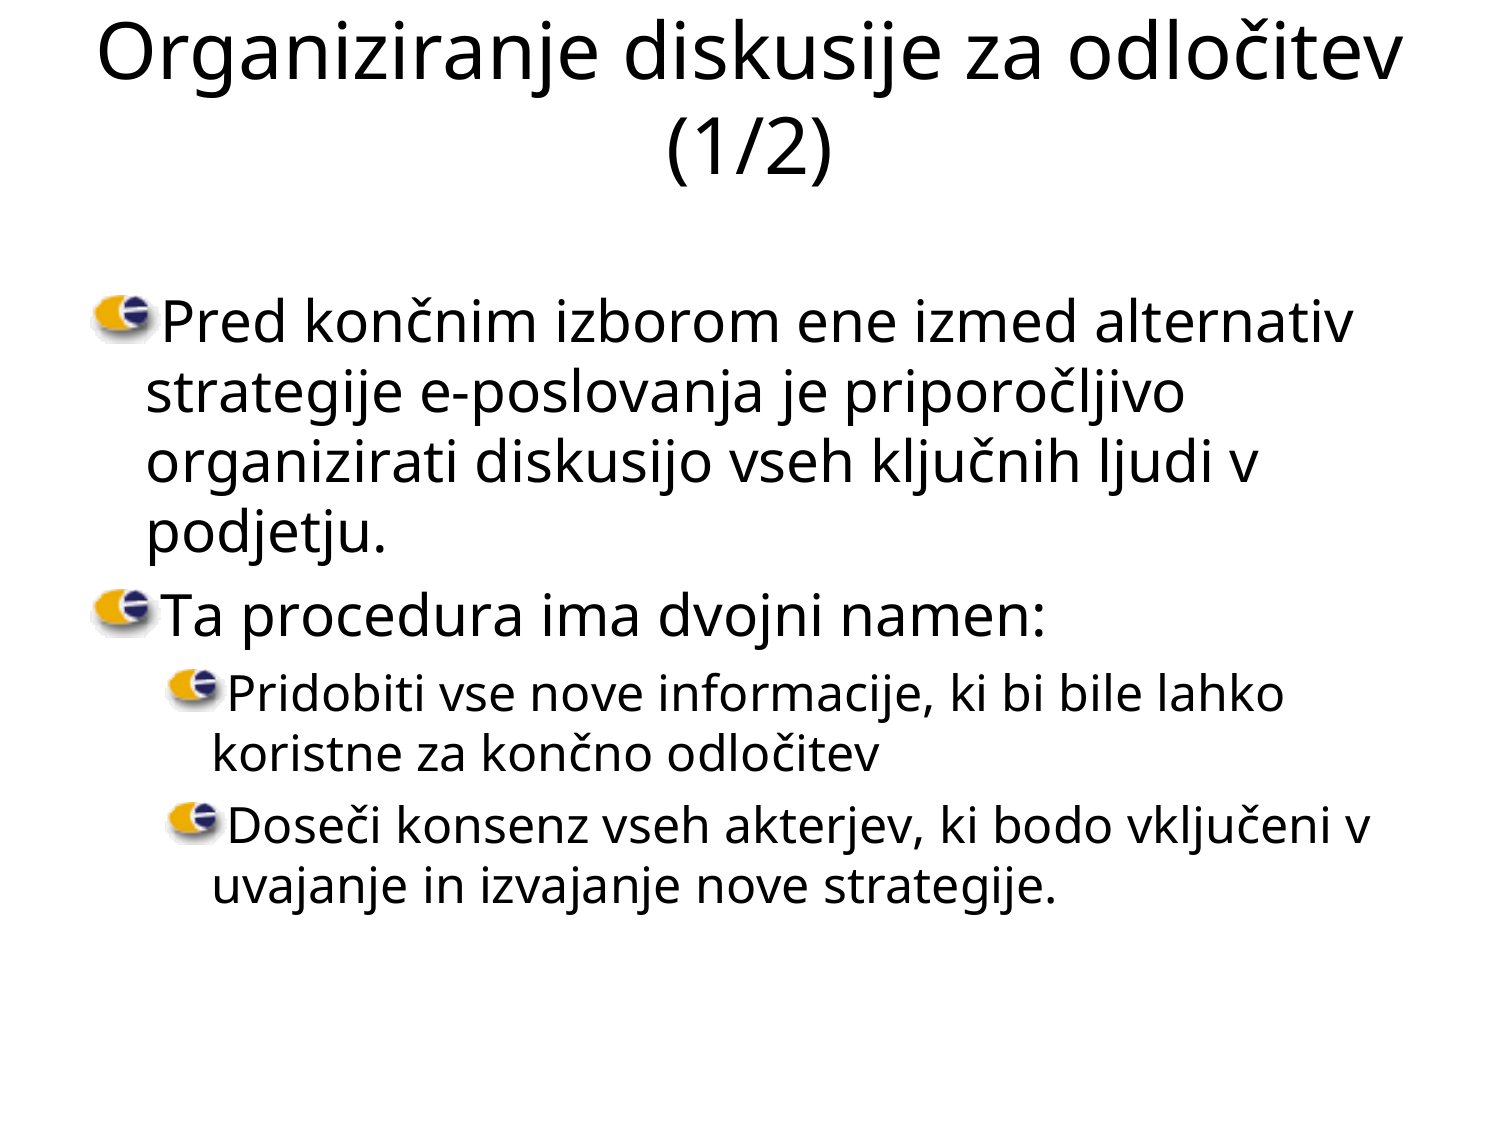

# Korak 3: Organiziranje diskusije za odločitev (1/2)
Pred končnim izborom ene izmed alternativ strategije e-poslovanja je priporočljivo organizirati diskusijo vseh ključnih ljudi v podjetju.
Ta procedura ima dvojni namen:
Pridobiti vse nove informacije, ki bi bile lahko koristne za končno odločitev
Doseči konsenz vseh akterjev, ki bodo vključeni v uvajanje in izvajanje nove strategije.